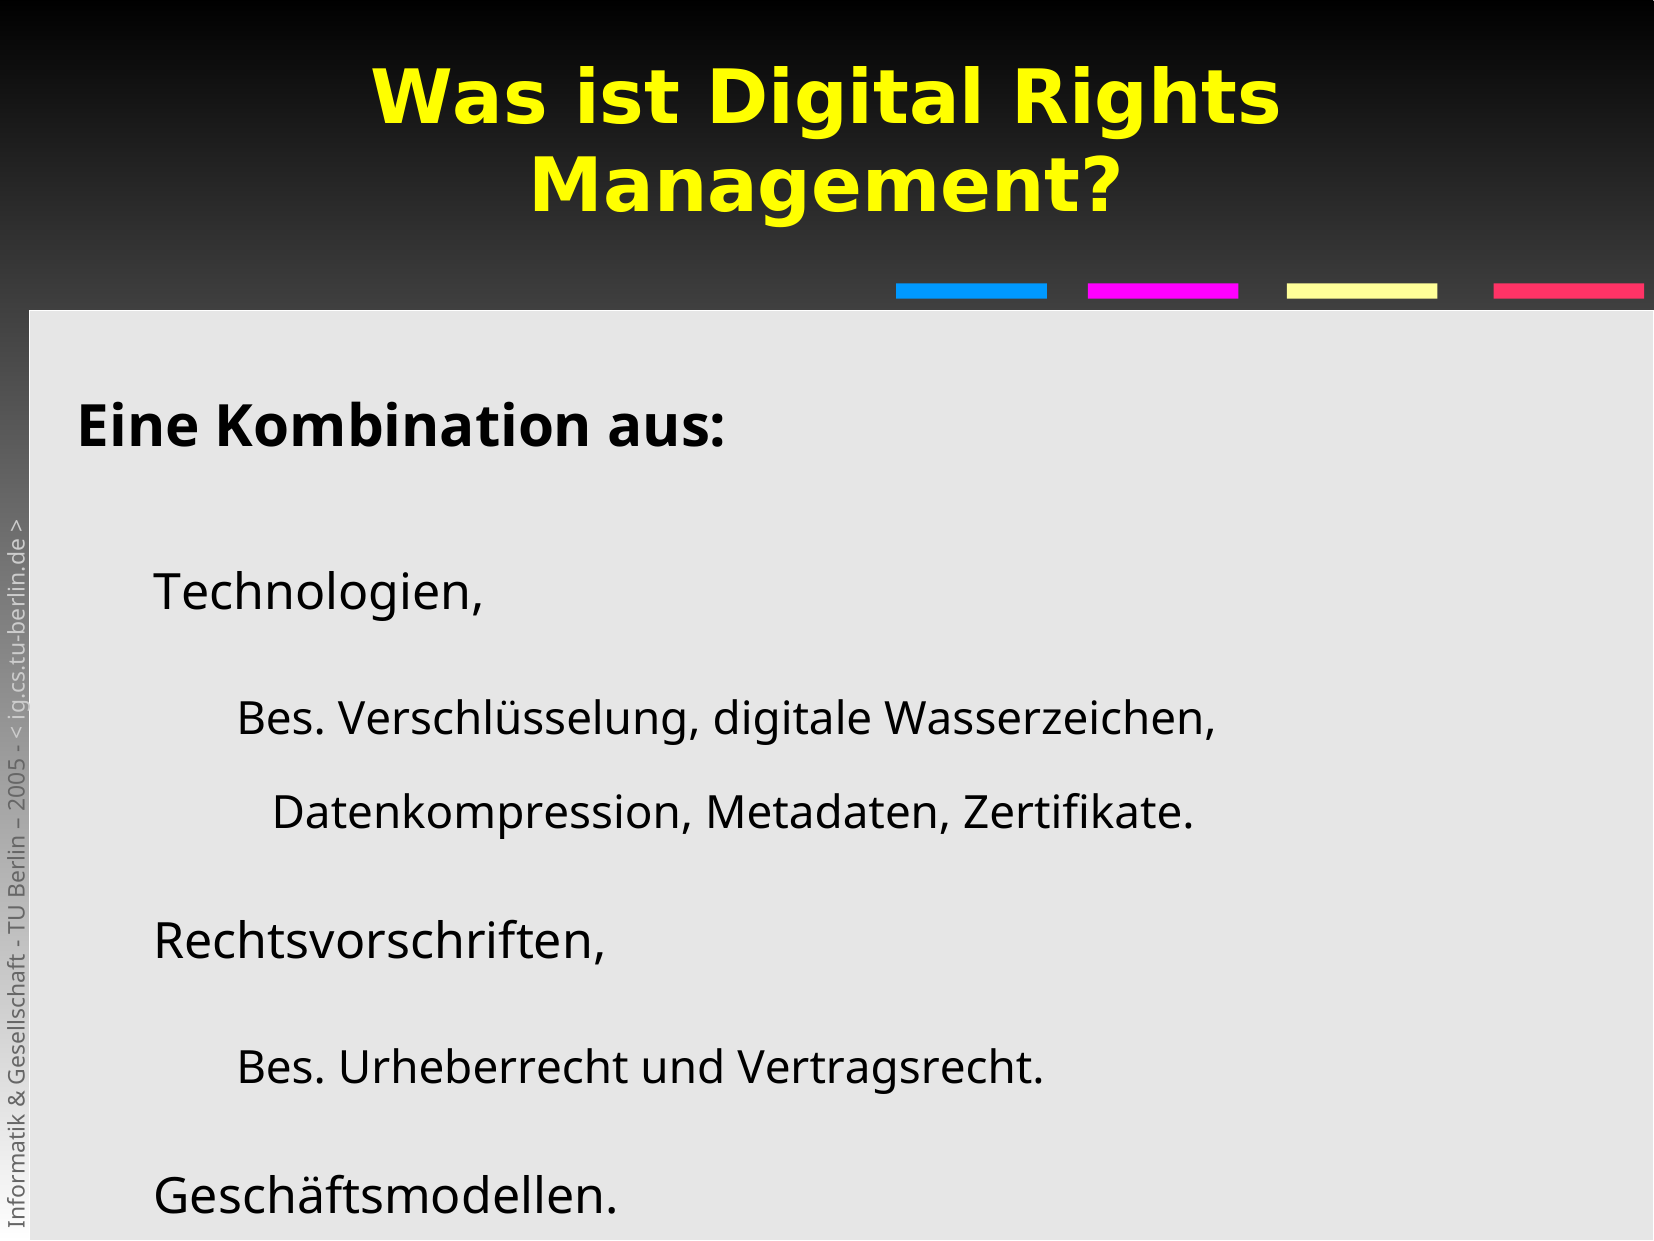

# Was ist Digital Rights Management?
Eine Kombination aus:
Technologien,
Bes. Verschlüsselung, digitale Wasserzeichen, Datenkompression, Metadaten, Zertifikate.
Rechtsvorschriften,
Bes. Urheberrecht und Vertragsrecht.
Geschäftsmodellen.